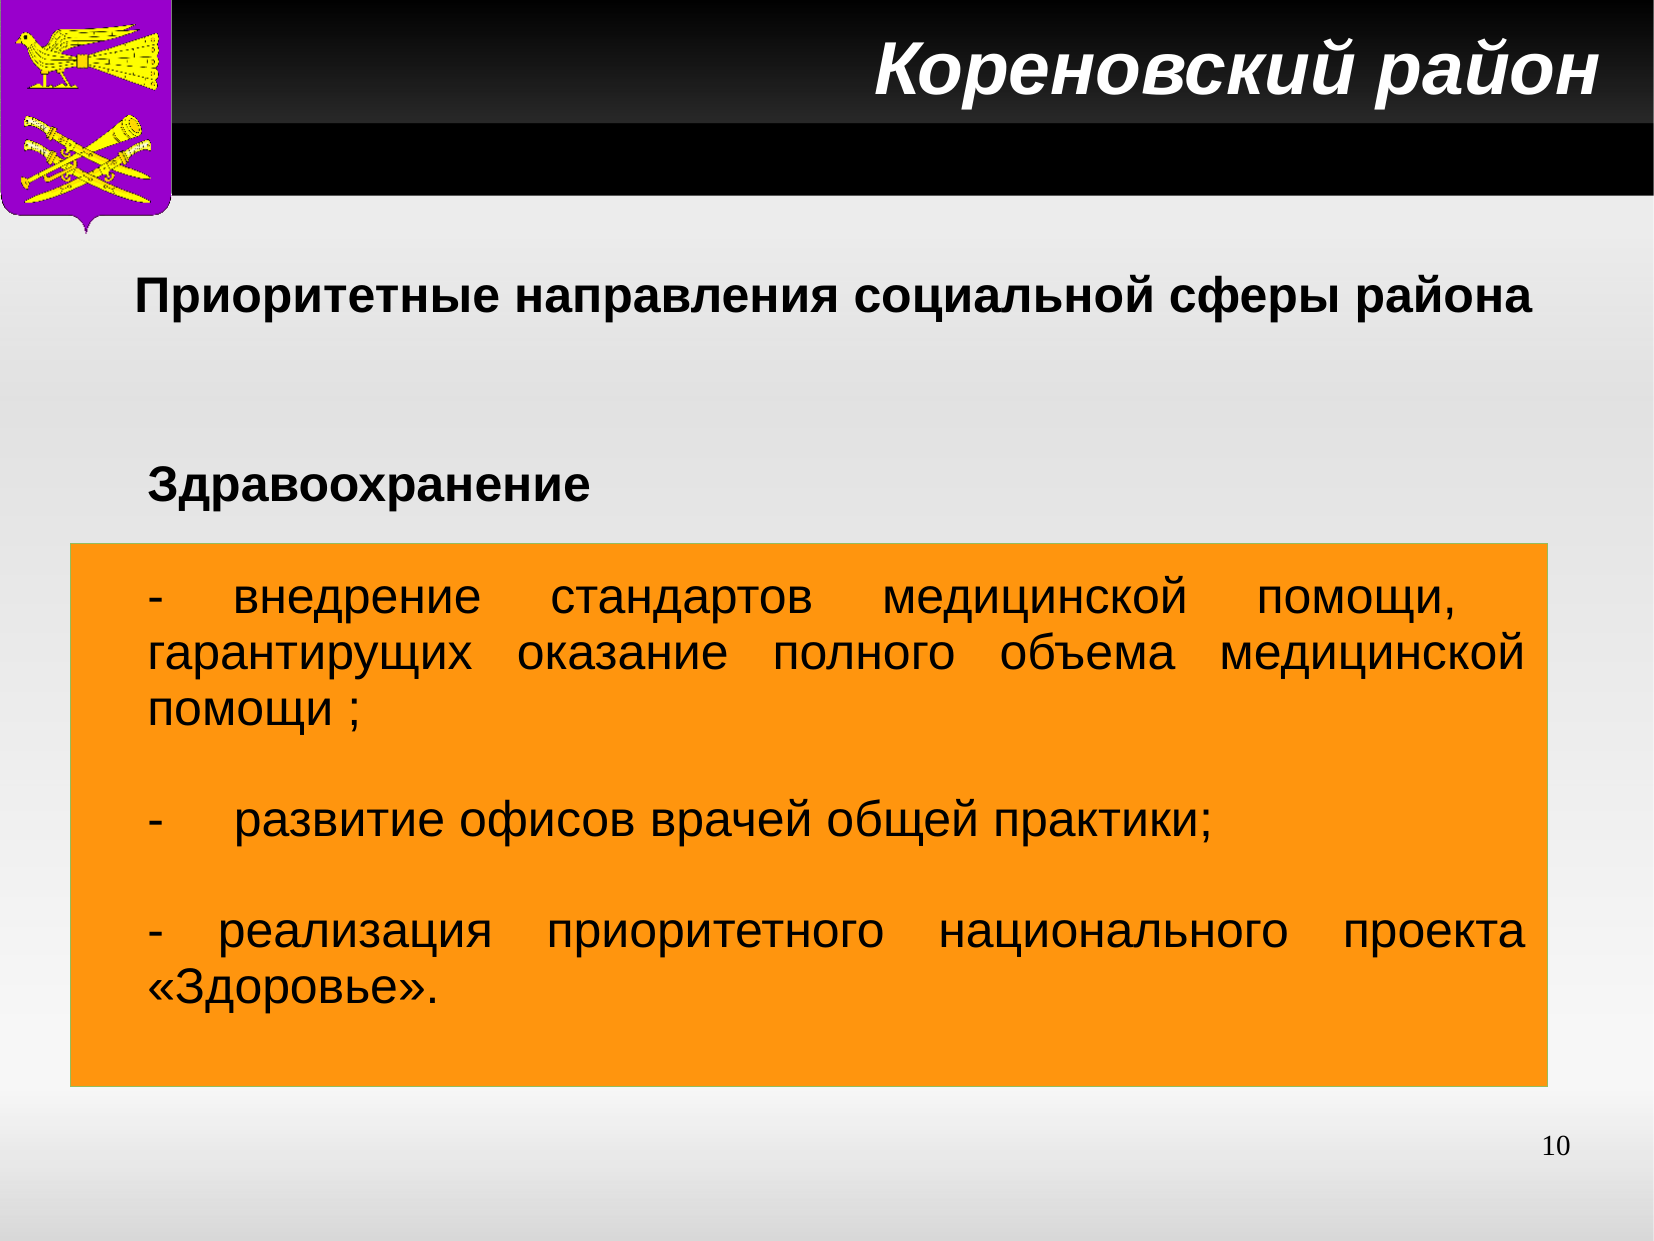

Кореновский район
Приоритетные направления социальной сферы района
Здравоохранение
- внедрение стандартов медицинской помощи, гарантирущих оказание полного объема медицинской помощи ;
- развитие офисов врачей общей практики;
- реализация приоритетного национального проекта «Здоровье».
10